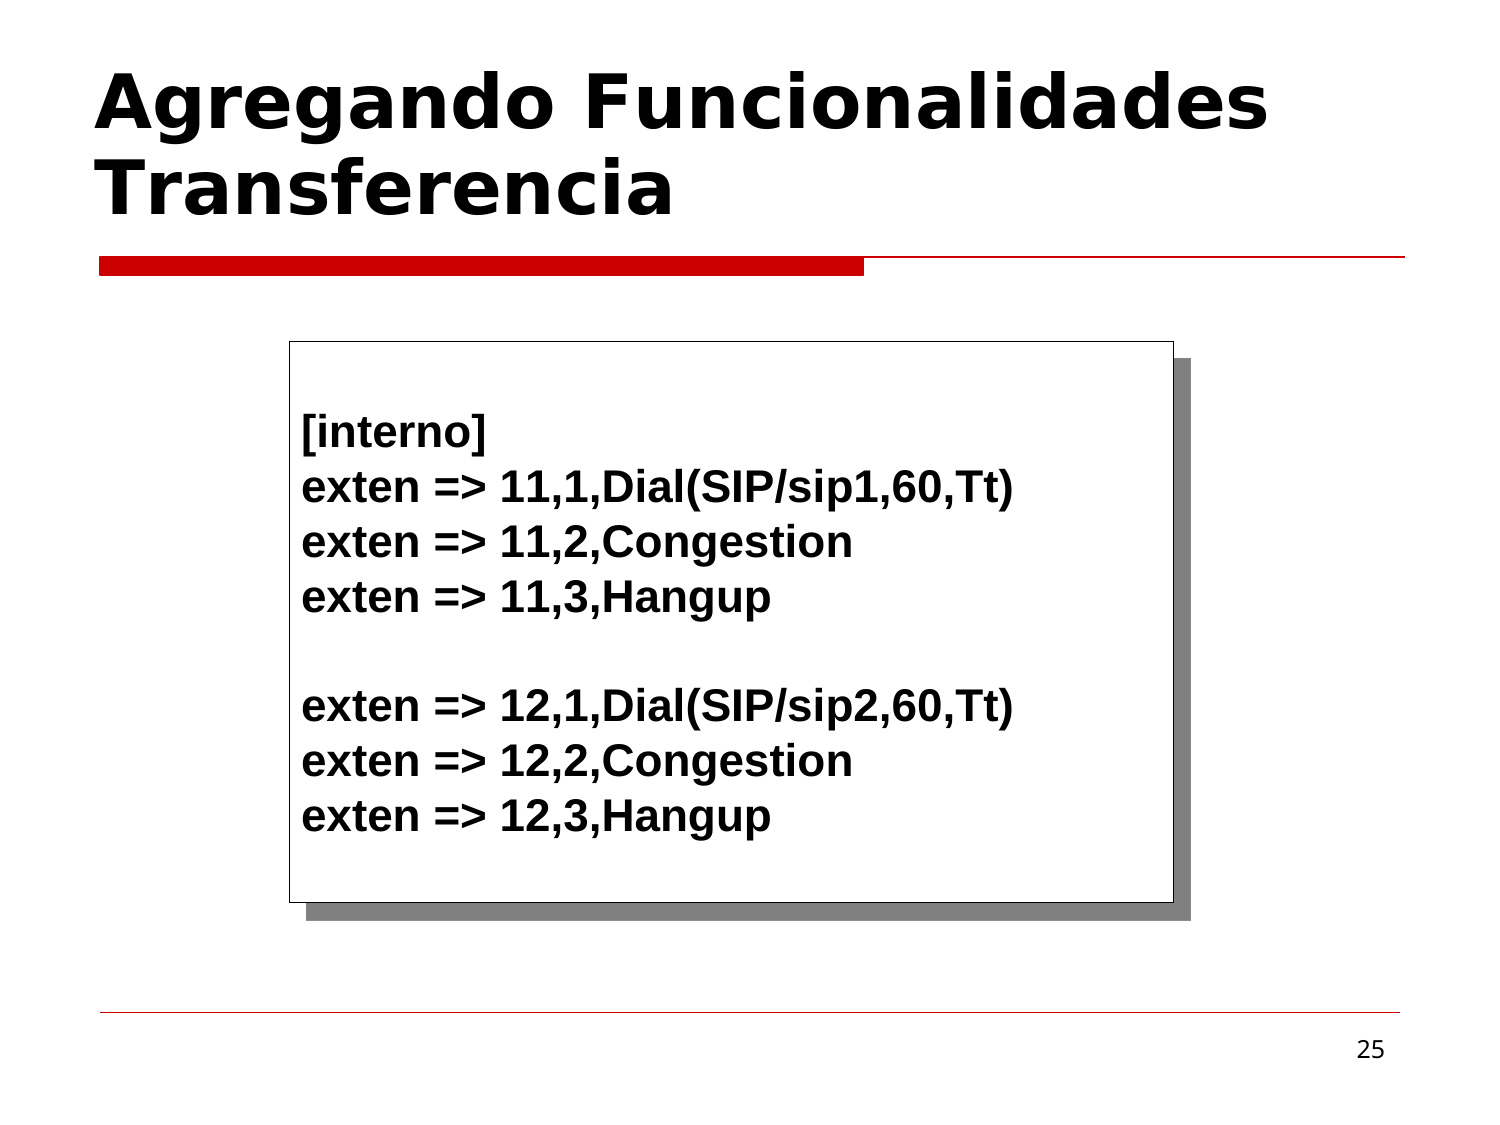

# Agregando Funcionalidades Transferencia
[interno]
exten => 11,1,Dial(SIP/sip1,60,Tt)
exten => 11,2,Congestion
exten => 11,3,Hangup
exten => 12,1,Dial(SIP/sip2,60,Tt)
exten => 12,2,Congestion
exten => 12,3,Hangup